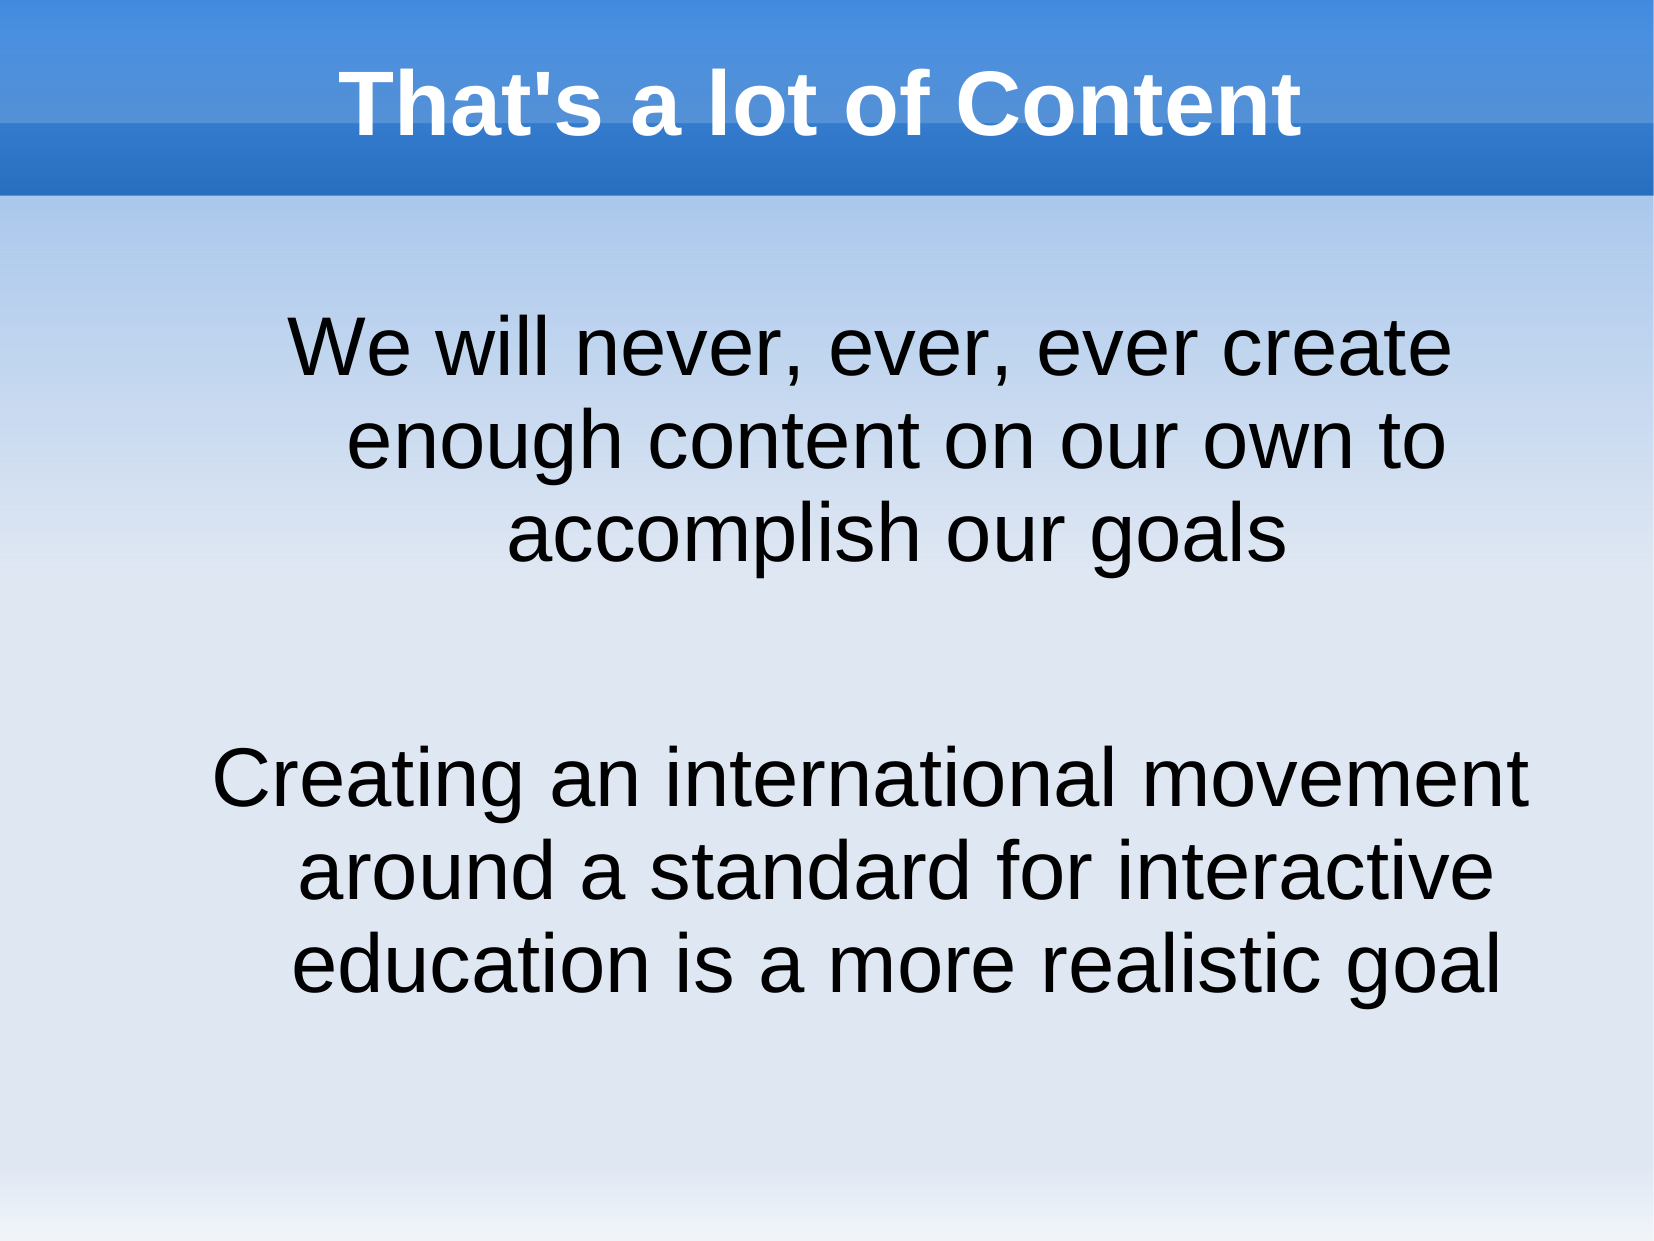

# That's a lot of Content
We will never, ever, ever create enough content on our own to accomplish our goals
Creating an international movement around a standard for interactive education is a more realistic goal